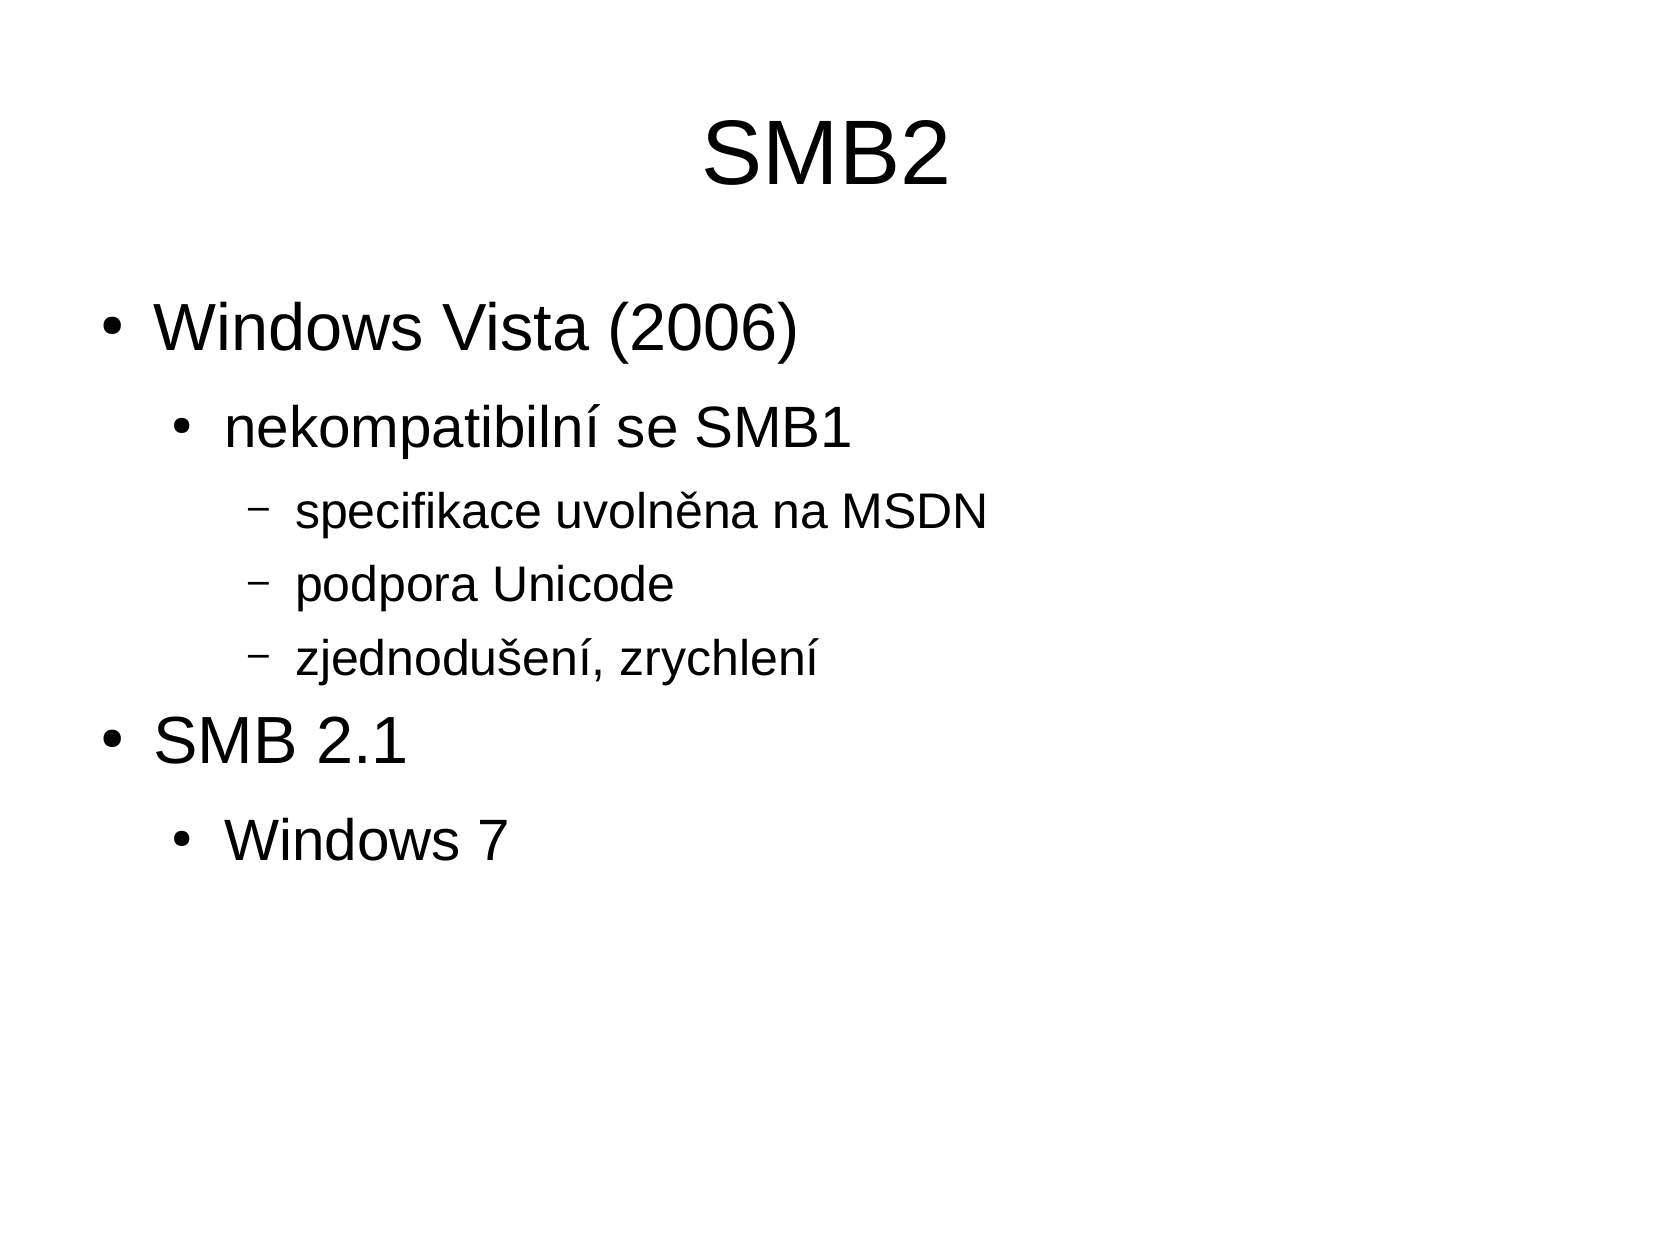

# SMB2
Windows Vista (2006)
nekompatibilní se SMB1
specifikace uvolněna na MSDN
podpora Unicode
zjednodušení, zrychlení
SMB 2.1
Windows 7